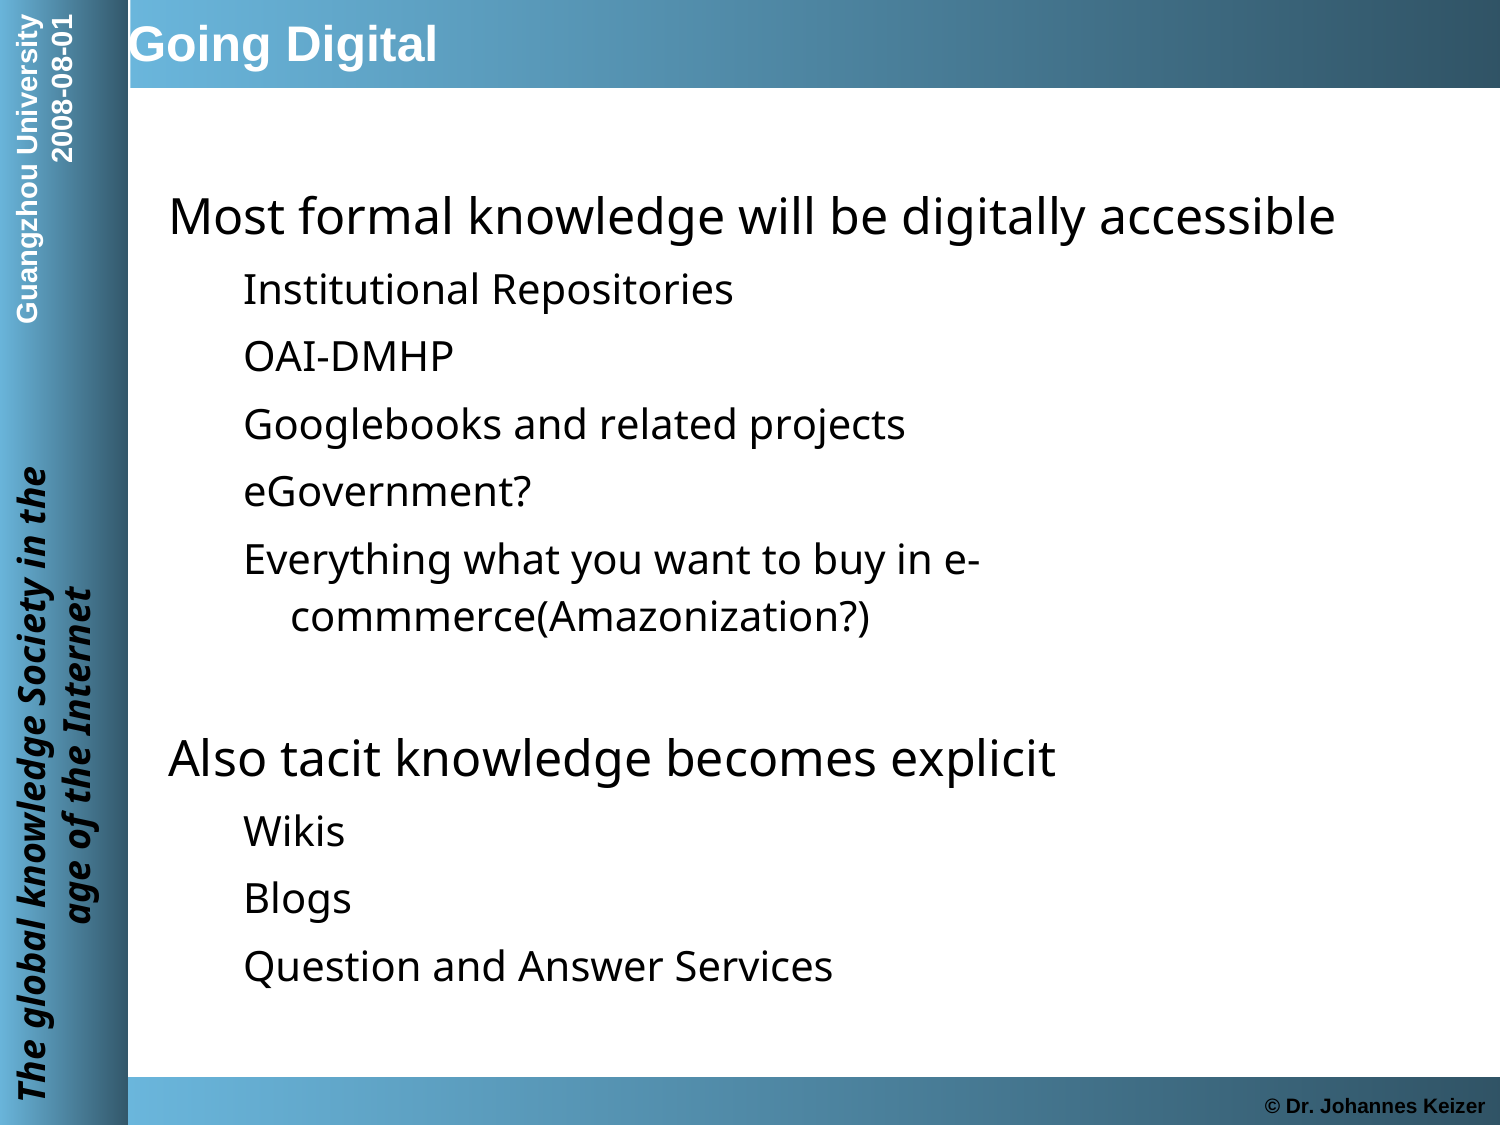

# Going Digital
Most formal knowledge will be digitally accessible
Institutional Repositories
OAI-DMHP
Googlebooks and related projects
eGovernment?
Everything what you want to buy in e-commmerce(Amazonization?)
Also tacit knowledge becomes explicit
Wikis
Blogs
Question and Answer Services